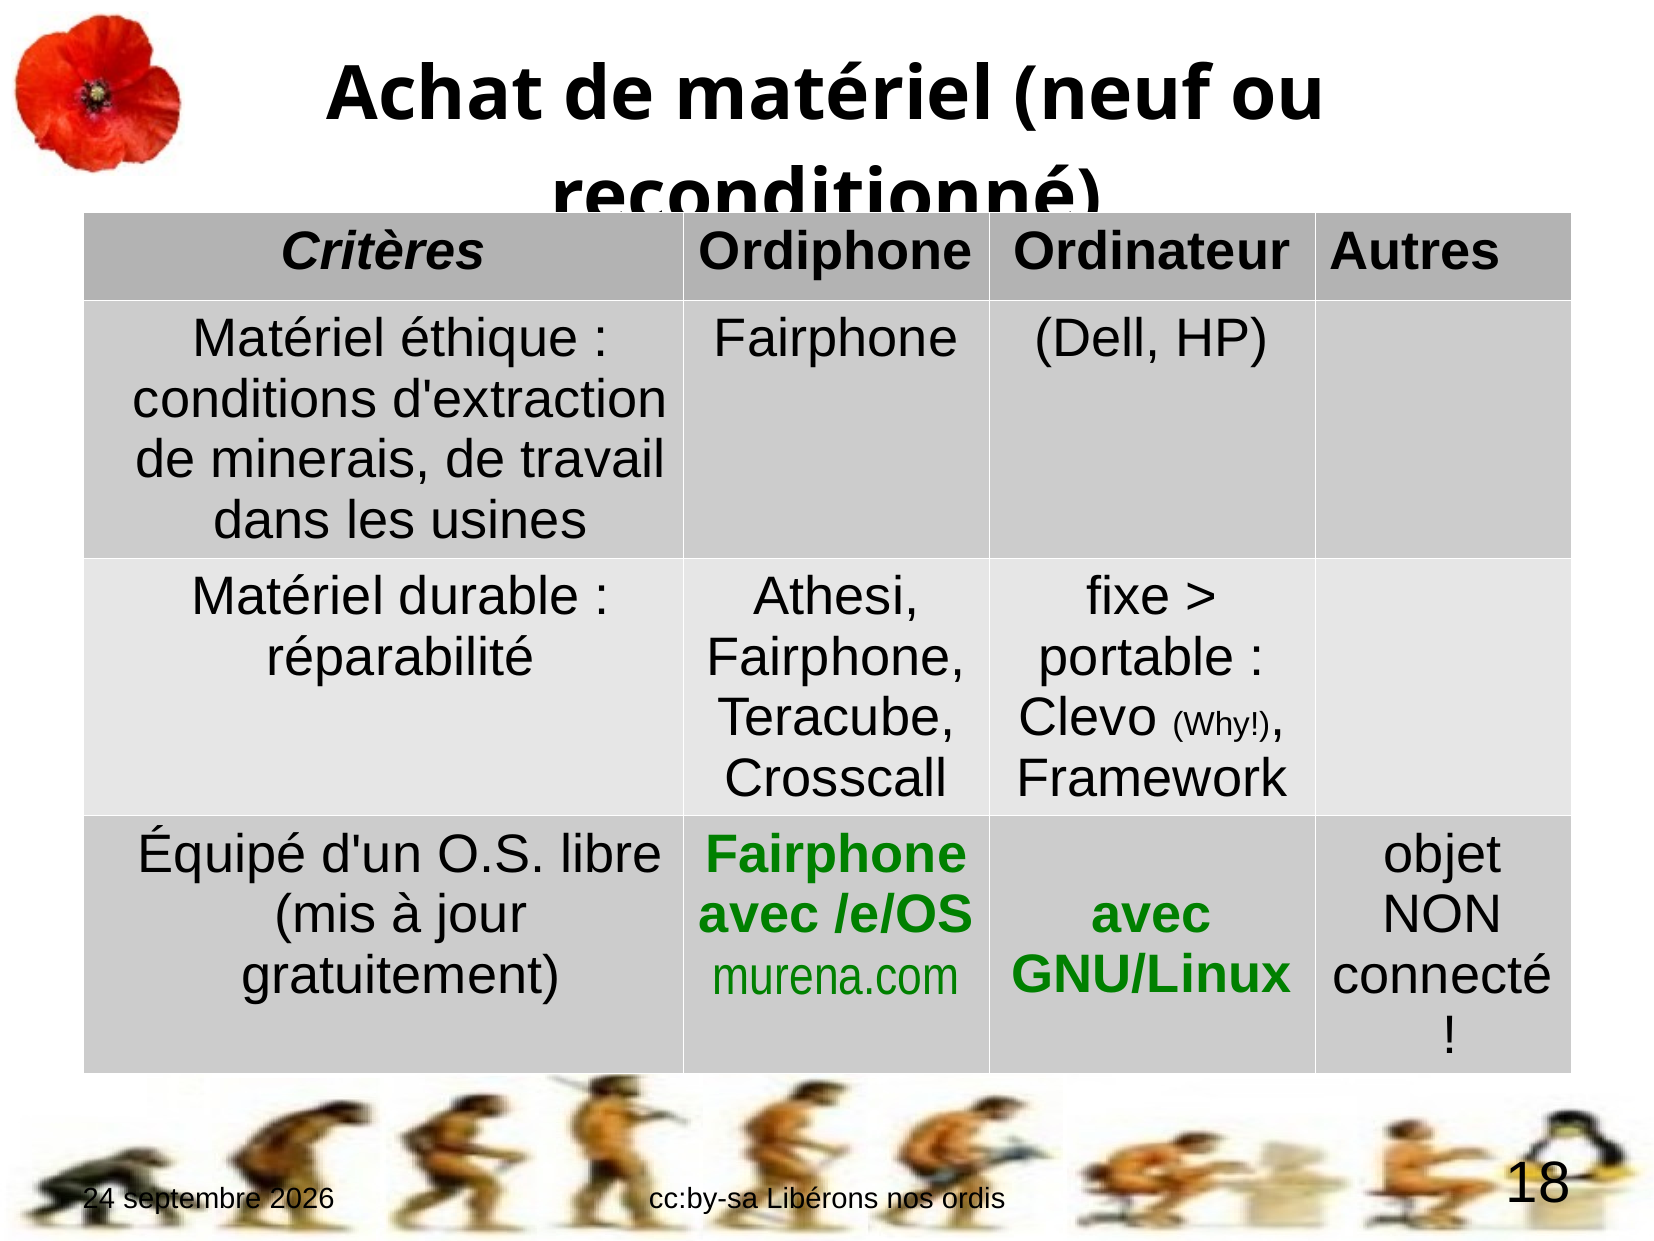

# Achat de matériel (neuf ou reconditionné)
| Critères | Ordiphone | Ordinateur | Autres |
| --- | --- | --- | --- |
| Matériel éthique : conditions d'extraction de minerais, de travail dans les usines | Fairphone | (Dell, HP) | |
| Matériel durable : réparabilité | Athesi, Fairphone, Teracube, Crosscall | fixe > portable : Clevo (Why!), Framework | |
| Équipé d'un O.S. libre (mis à jour gratuitement) | Fairphone avec /e/OS murena.com | avec GNU/Linux | objet NON connecté ! |